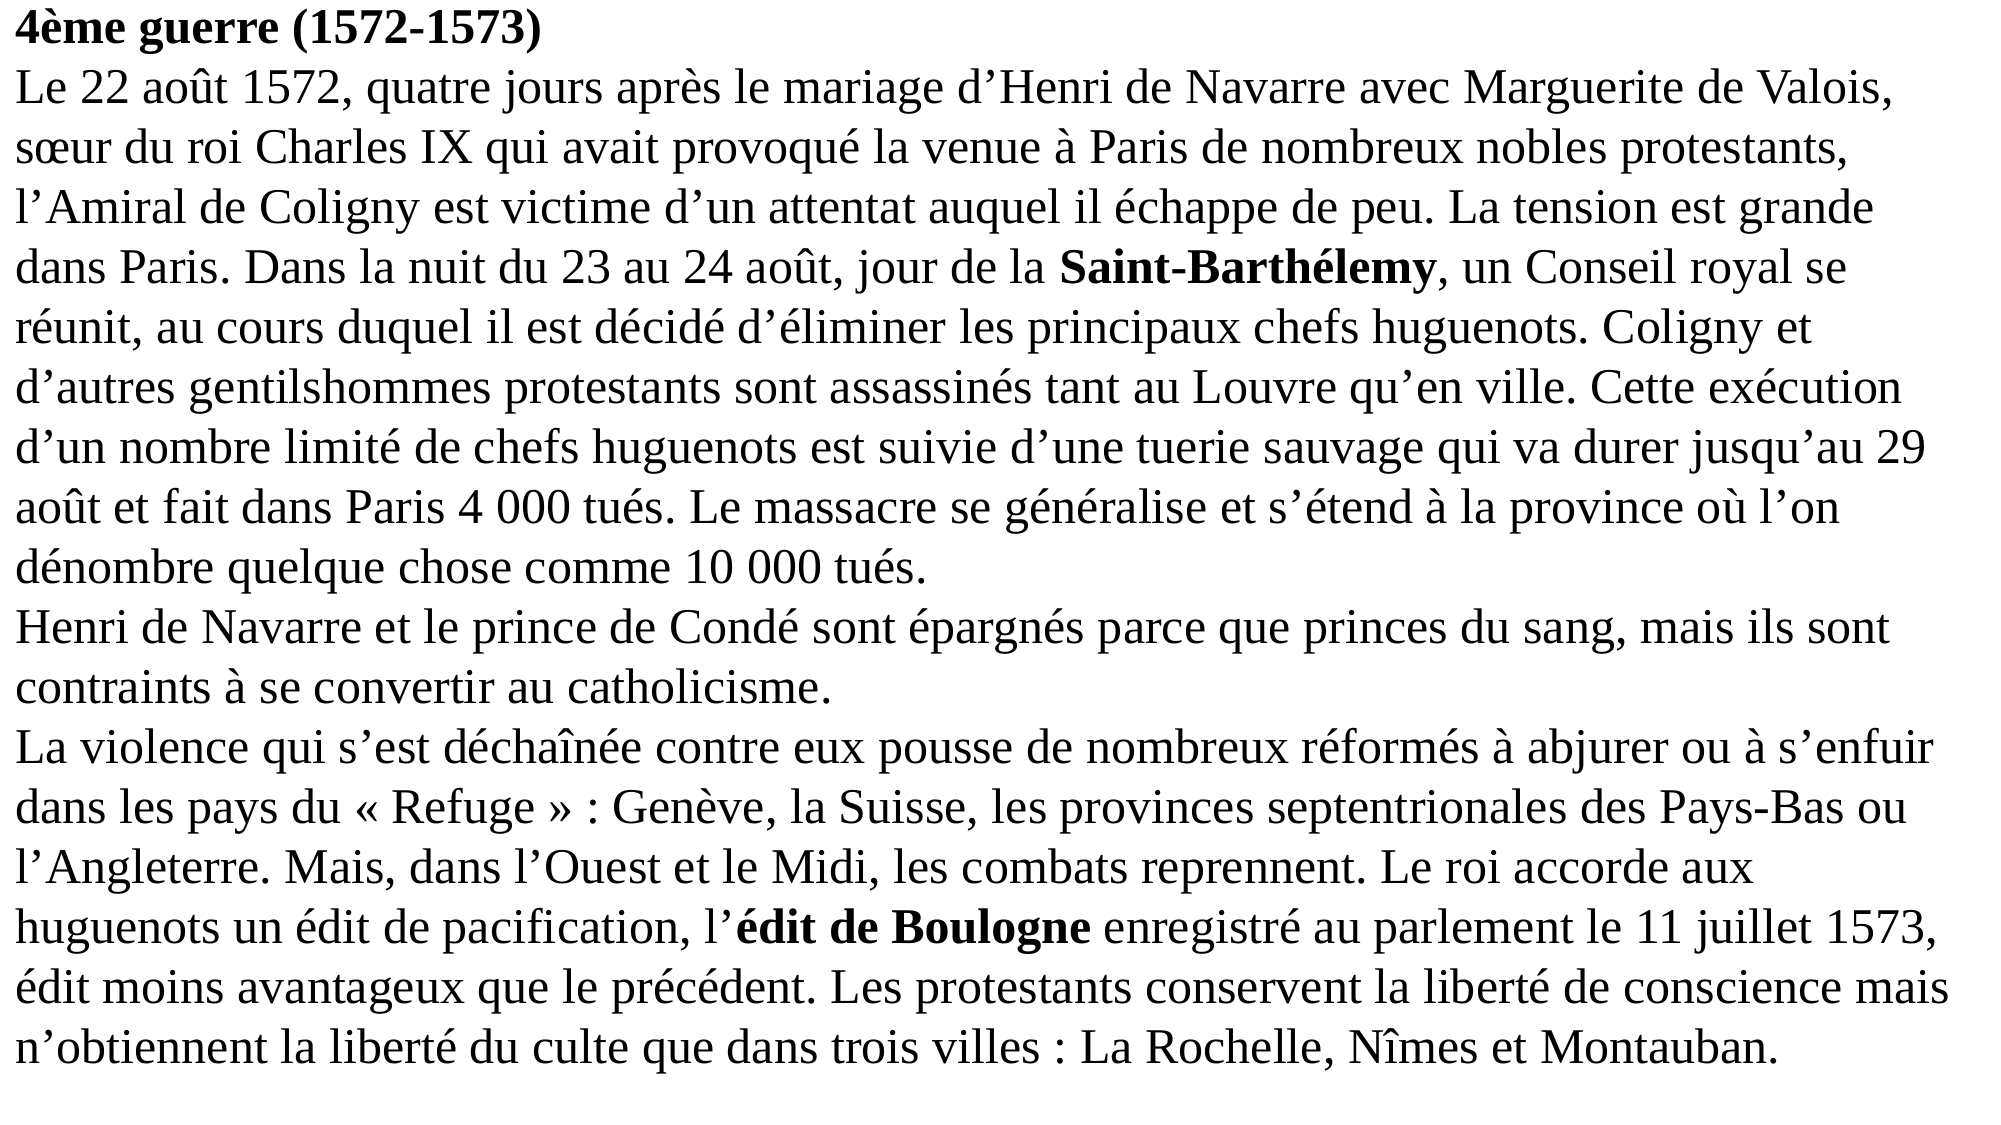

4ème guerre (1572-1573)
Le 22 août 1572, quatre jours après le mariage d’Henri de Navarre avec Marguerite de Valois, sœur du roi Charles IX qui avait provoqué la venue à Paris de nombreux nobles protestants, l’Amiral de Coligny est victime d’un attentat auquel il échappe de peu. La tension est grande dans Paris. Dans la nuit du 23 au 24 août, jour de la Saint-Barthélemy, un Conseil royal se réunit, au cours duquel il est décidé d’éliminer les principaux chefs huguenots. Coligny et d’autres gentilshommes protestants sont assassinés tant au Louvre qu’en ville. Cette exécution d’un nombre limité de chefs huguenots est suivie d’une tuerie sauvage qui va durer jusqu’au 29 août et fait dans Paris 4 000 tués. Le massacre se généralise et s’étend à la province où l’on dénombre quelque chose comme 10 000 tués.
Henri de Navarre et le prince de Condé sont épargnés parce que princes du sang, mais ils sont contraints à se convertir au catholicisme.
La violence qui s’est déchaînée contre eux pousse de nombreux réformés à abjurer ou à s’enfuir dans les pays du « Refuge » : Genève, la Suisse, les provinces septentrionales des Pays-Bas ou l’Angleterre. Mais, dans l’Ouest et le Midi, les combats reprennent. Le roi accorde aux huguenots un édit de pacification, l’édit de Boulogne enregistré au parlement le 11 juillet 1573, édit moins avantageux que le précédent. Les protestants conservent la liberté de conscience mais n’obtiennent la liberté du culte que dans trois villes : La Rochelle, Nîmes et Montauban.